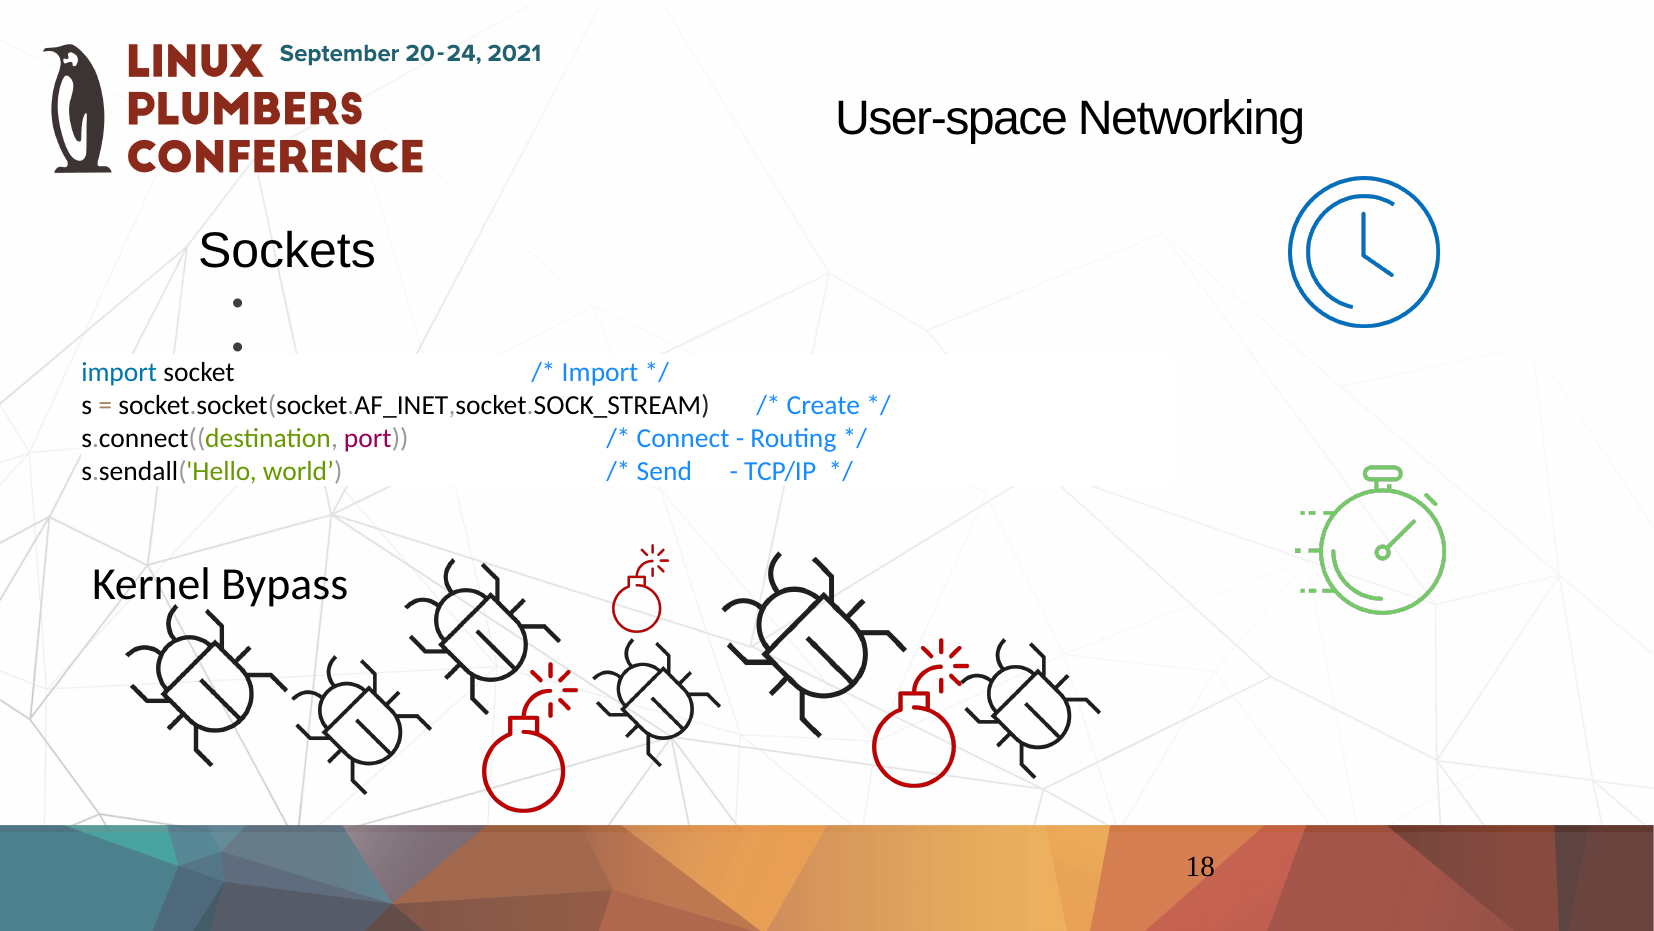

# User-space Networking
	Sockets
Kernel Bypass
import socket 				/* Import */
s = socket.socket(socket.AF_INET,socket.SOCK_STREAM) 	/* Create */
s.connect((destination, port))			/* Connect - Routing */
s.sendall('Hello, world’) 			 	/* Send - TCP/IP */